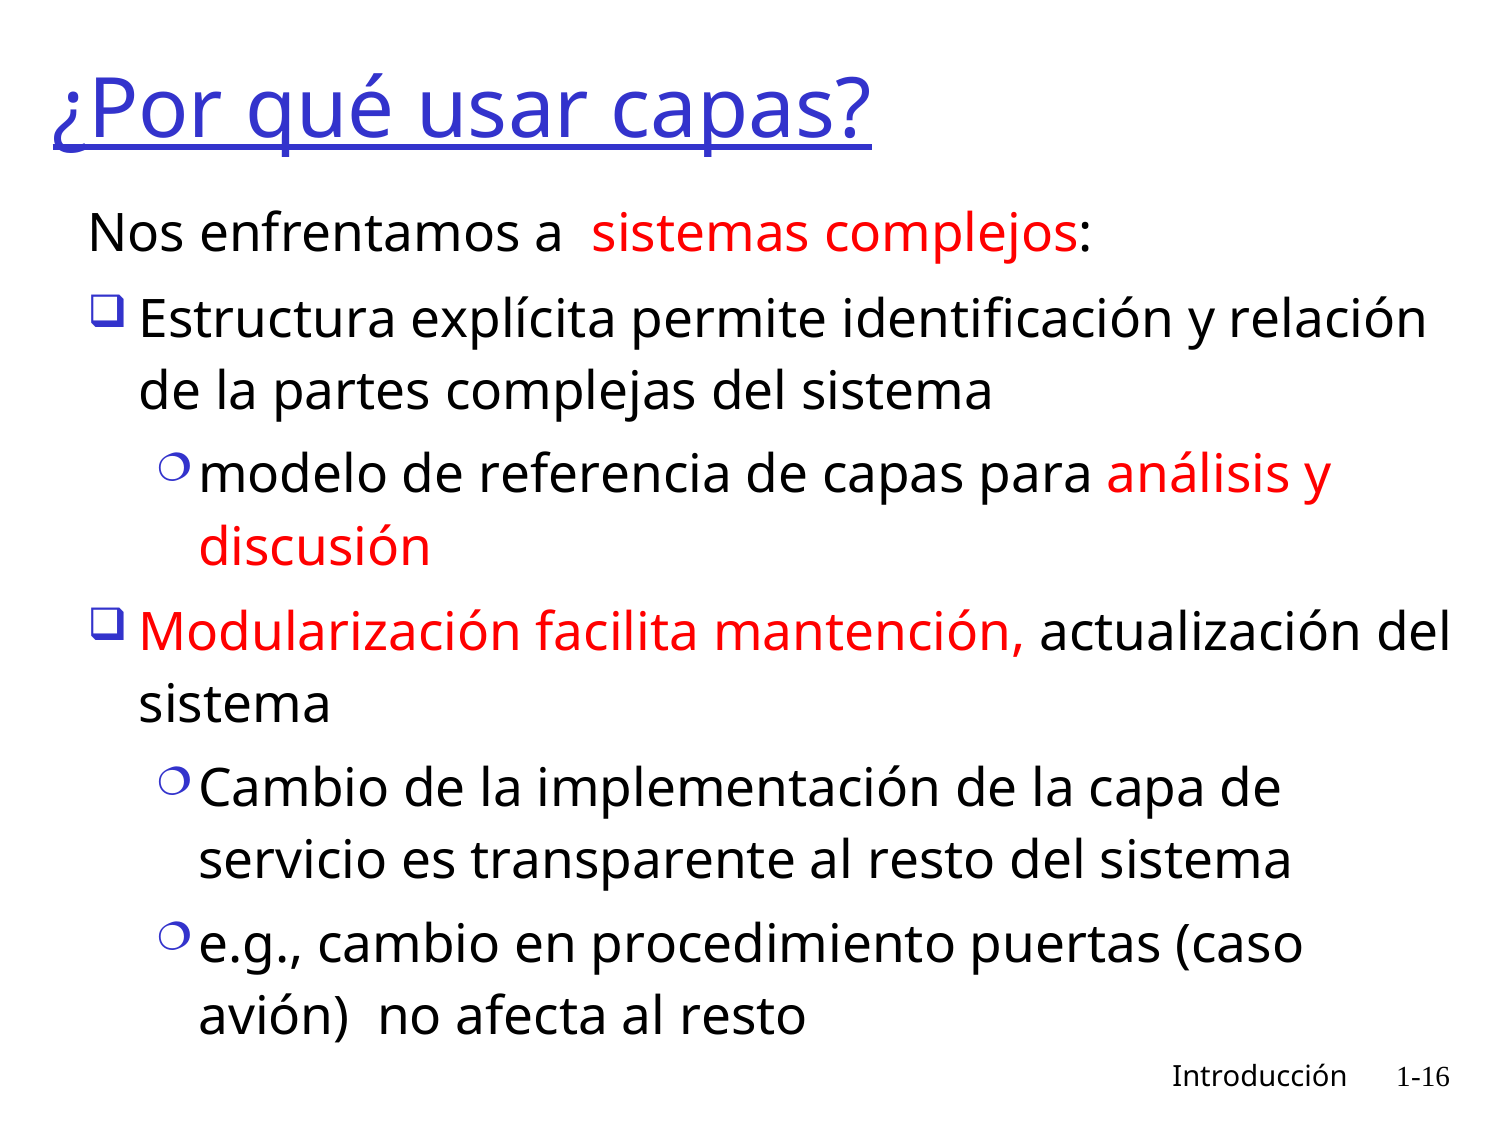

# ¿Por qué usar capas?
Nos enfrentamos a sistemas complejos:
Estructura explícita permite identificación y relación de la partes complejas del sistema
modelo de referencia de capas para análisis y discusión
Modularización facilita mantención, actualización del sistema
Cambio de la implementación de la capa de servicio es transparente al resto del sistema
e.g., cambio en procedimiento puertas (caso avión) no afecta al resto
 Introducción